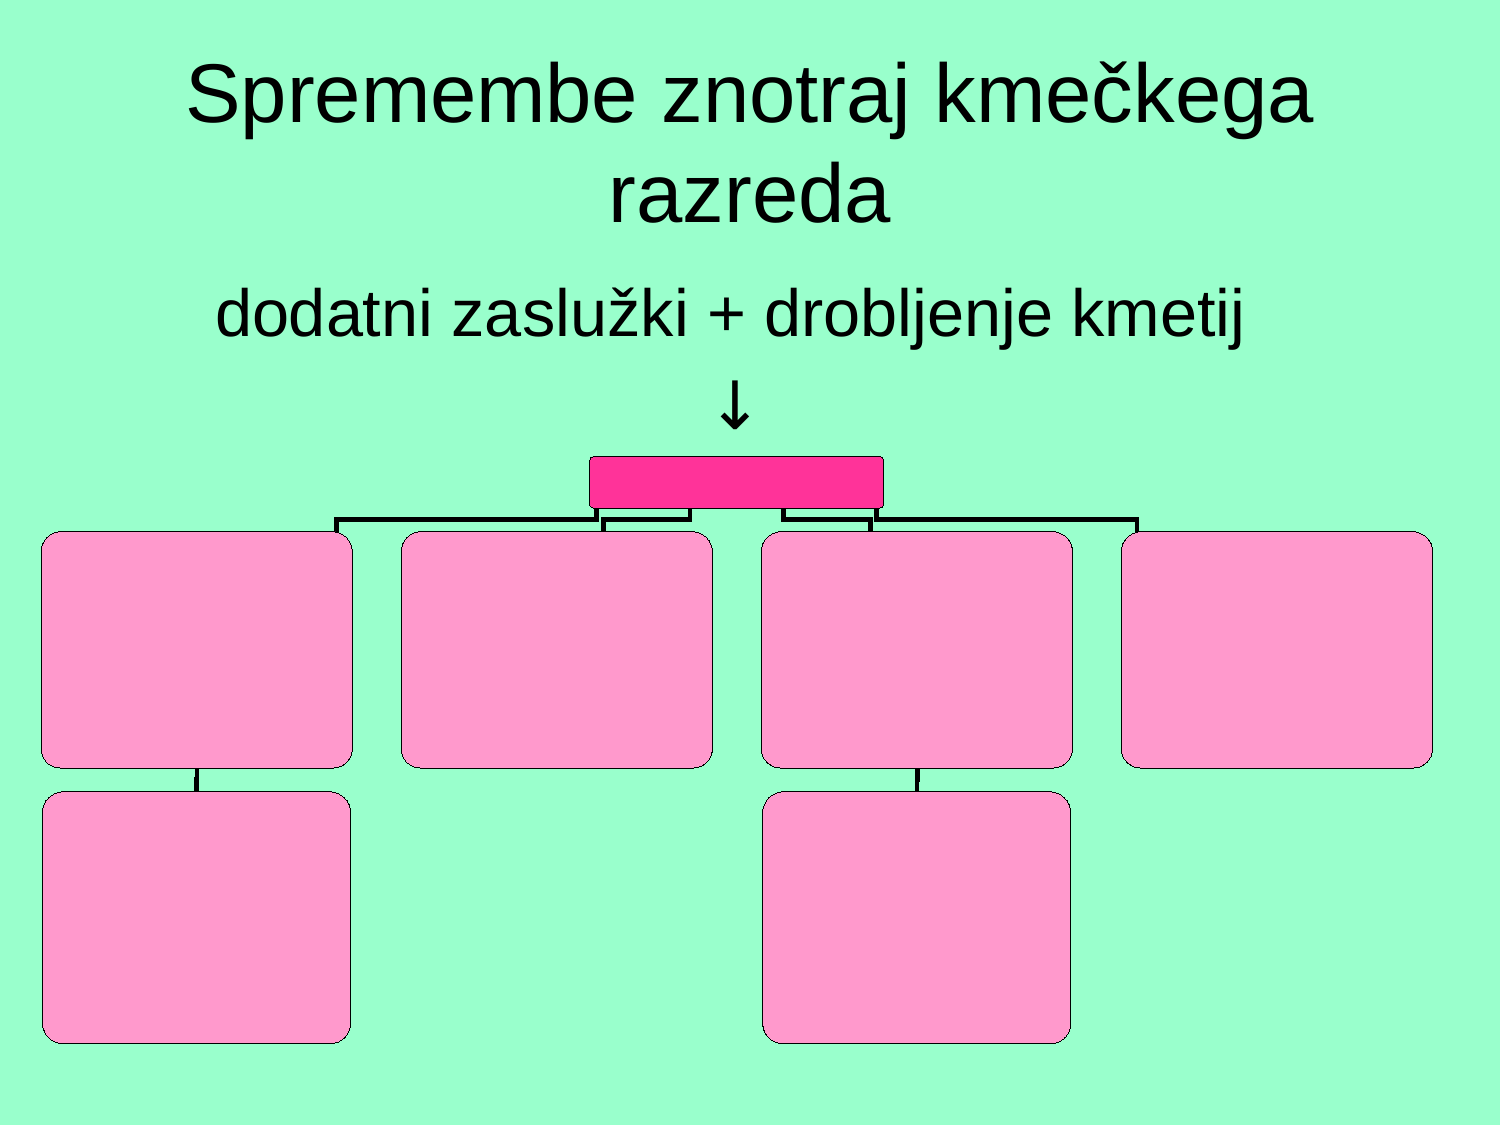

# Spremembe znotraj kmečkega razreda
 dodatni zaslužki + drobljenje kmetij
 ↓